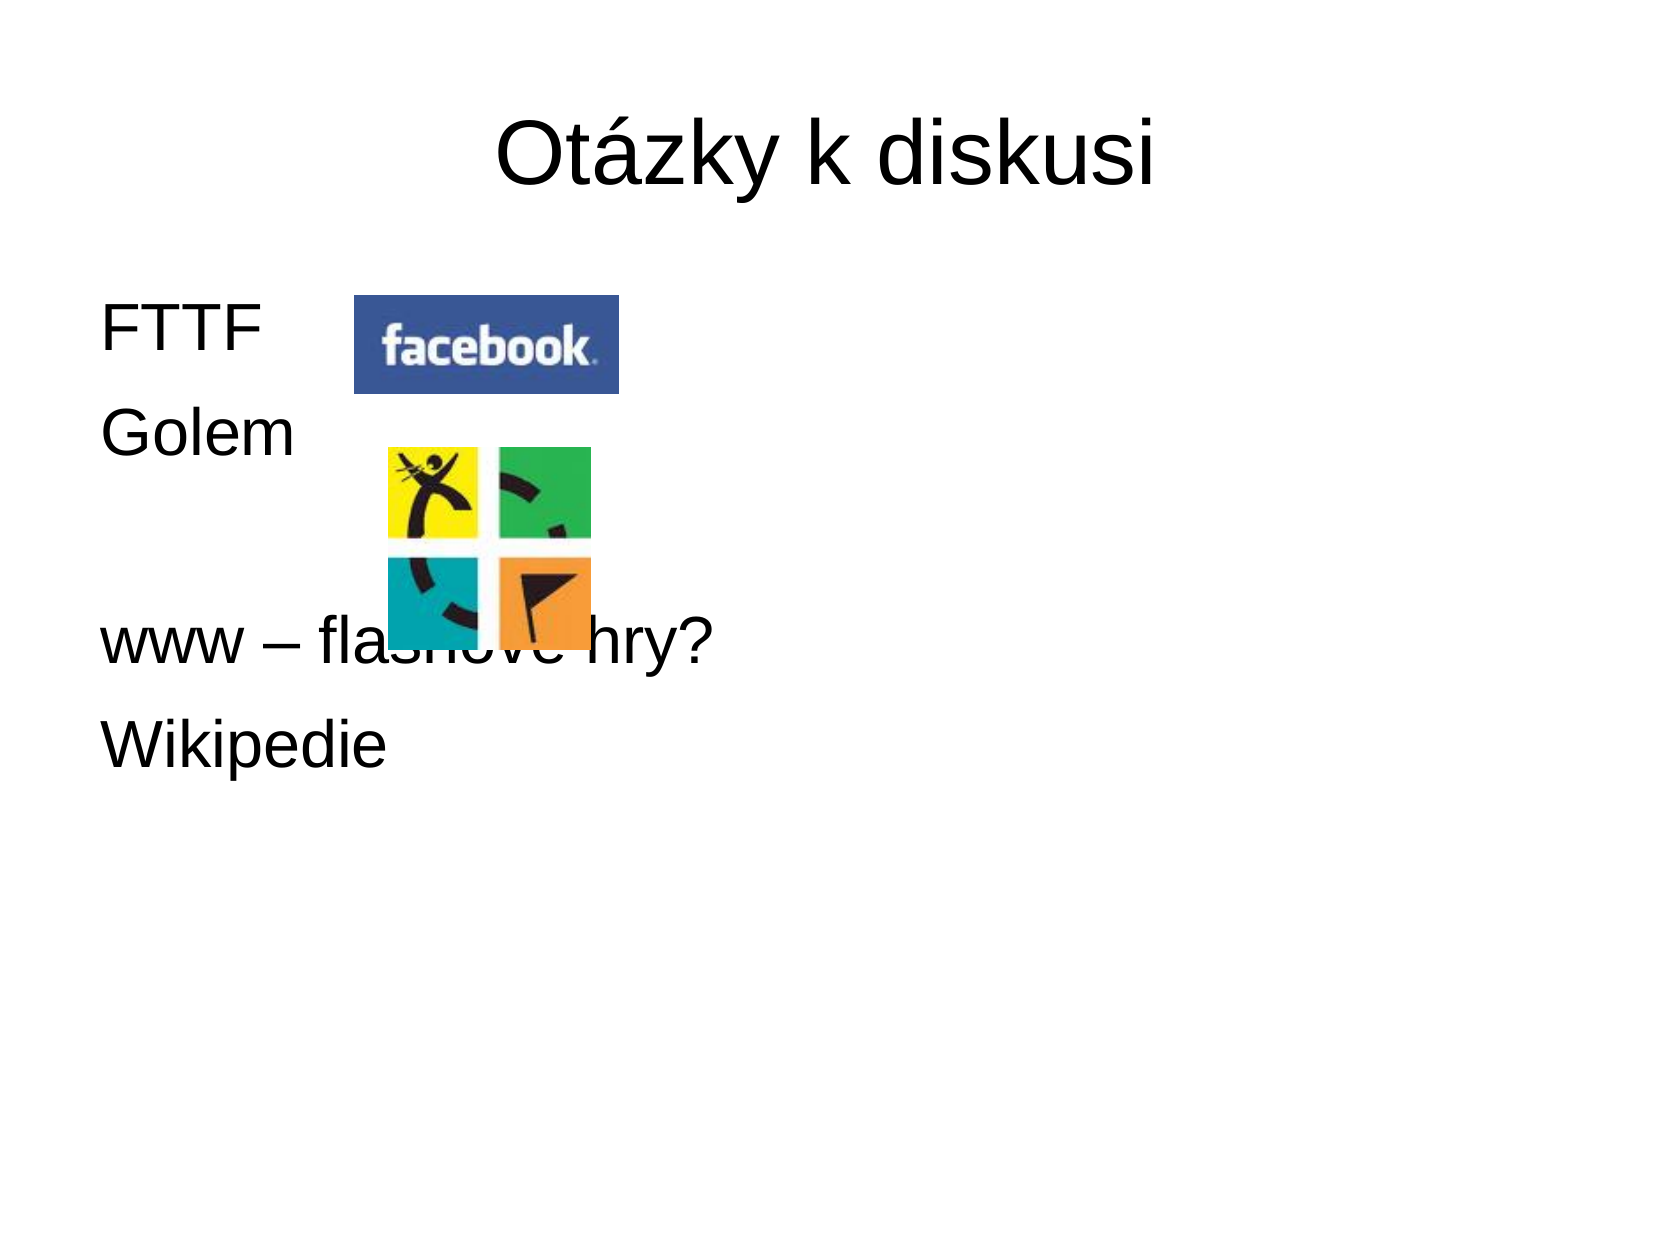

# Otázky k diskusi
FTTF
Golem
www – flashove hry?
Wikipedie